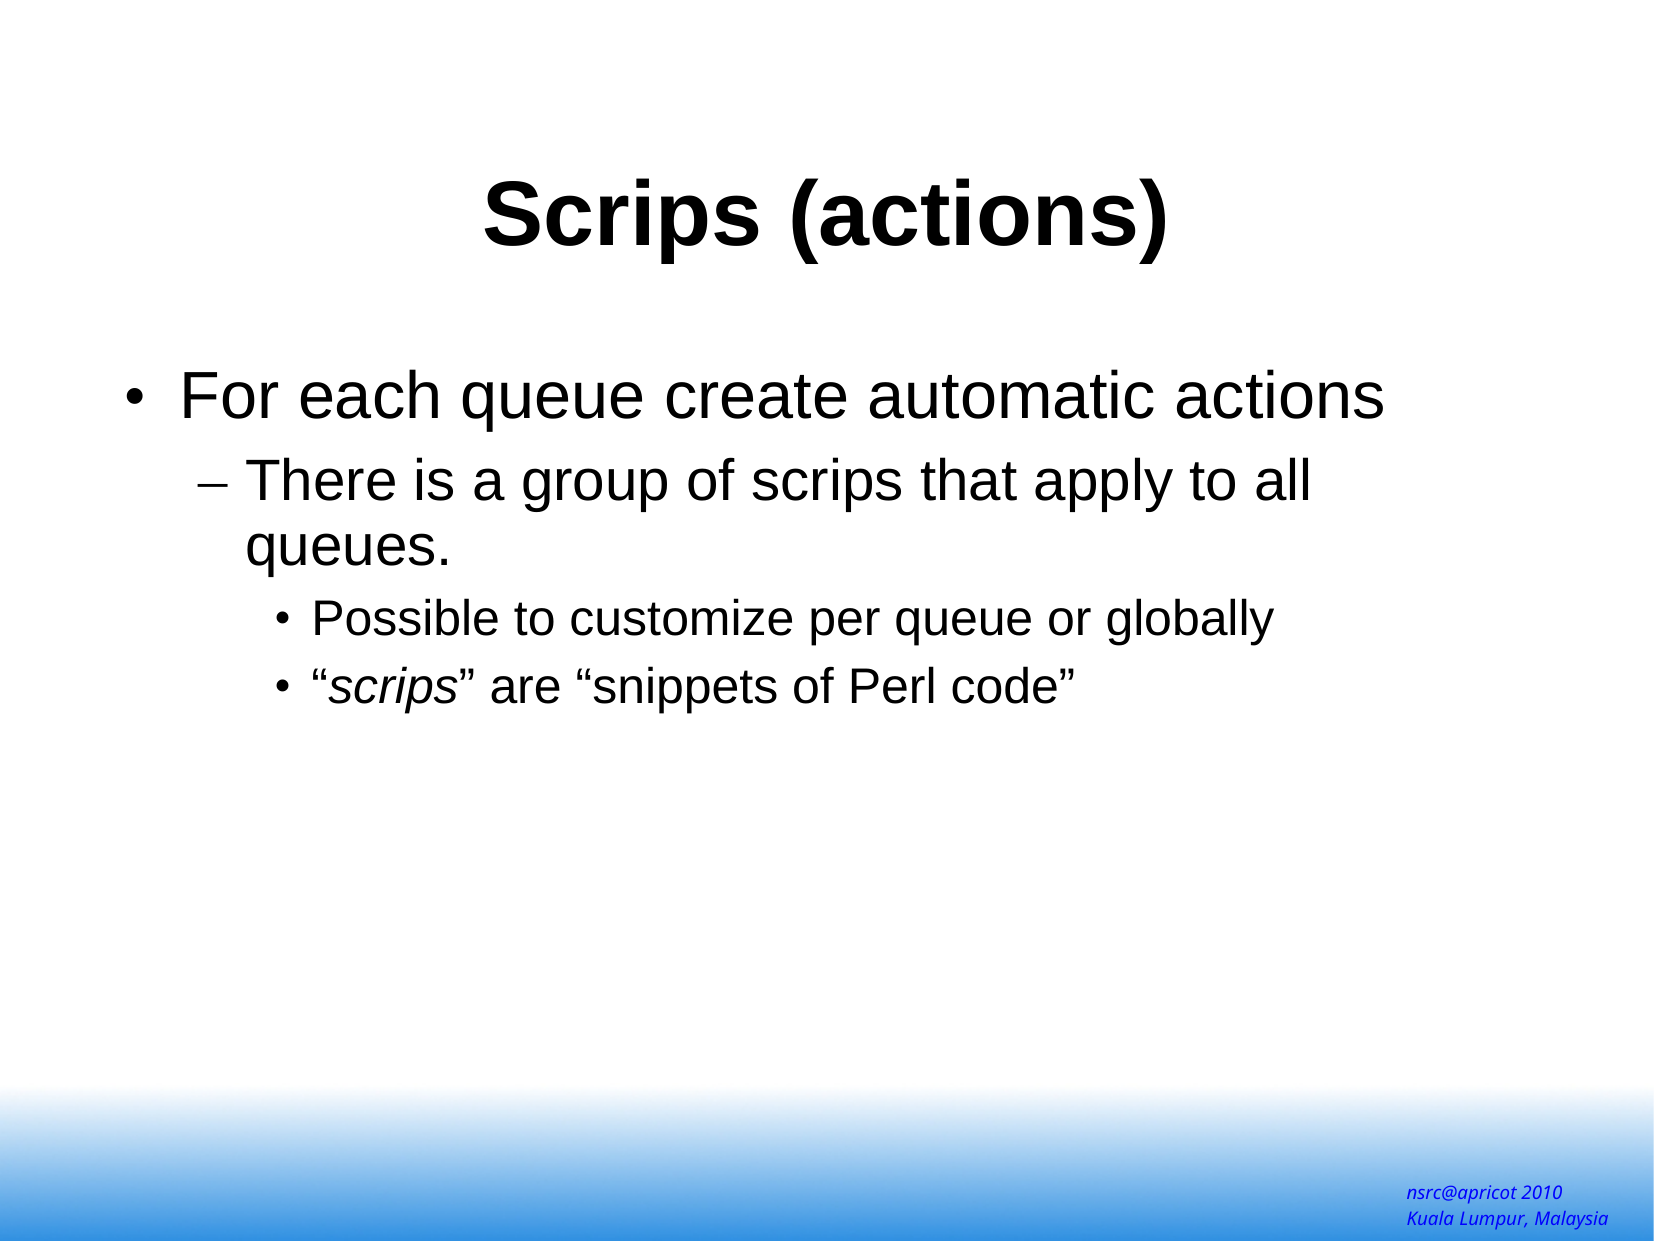

# Scrips (actions)
For each queue create automatic actions
There is a group of scrips that apply to all queues.
Possible to customize per queue or globally
“scrips” are “snippets of Perl code”